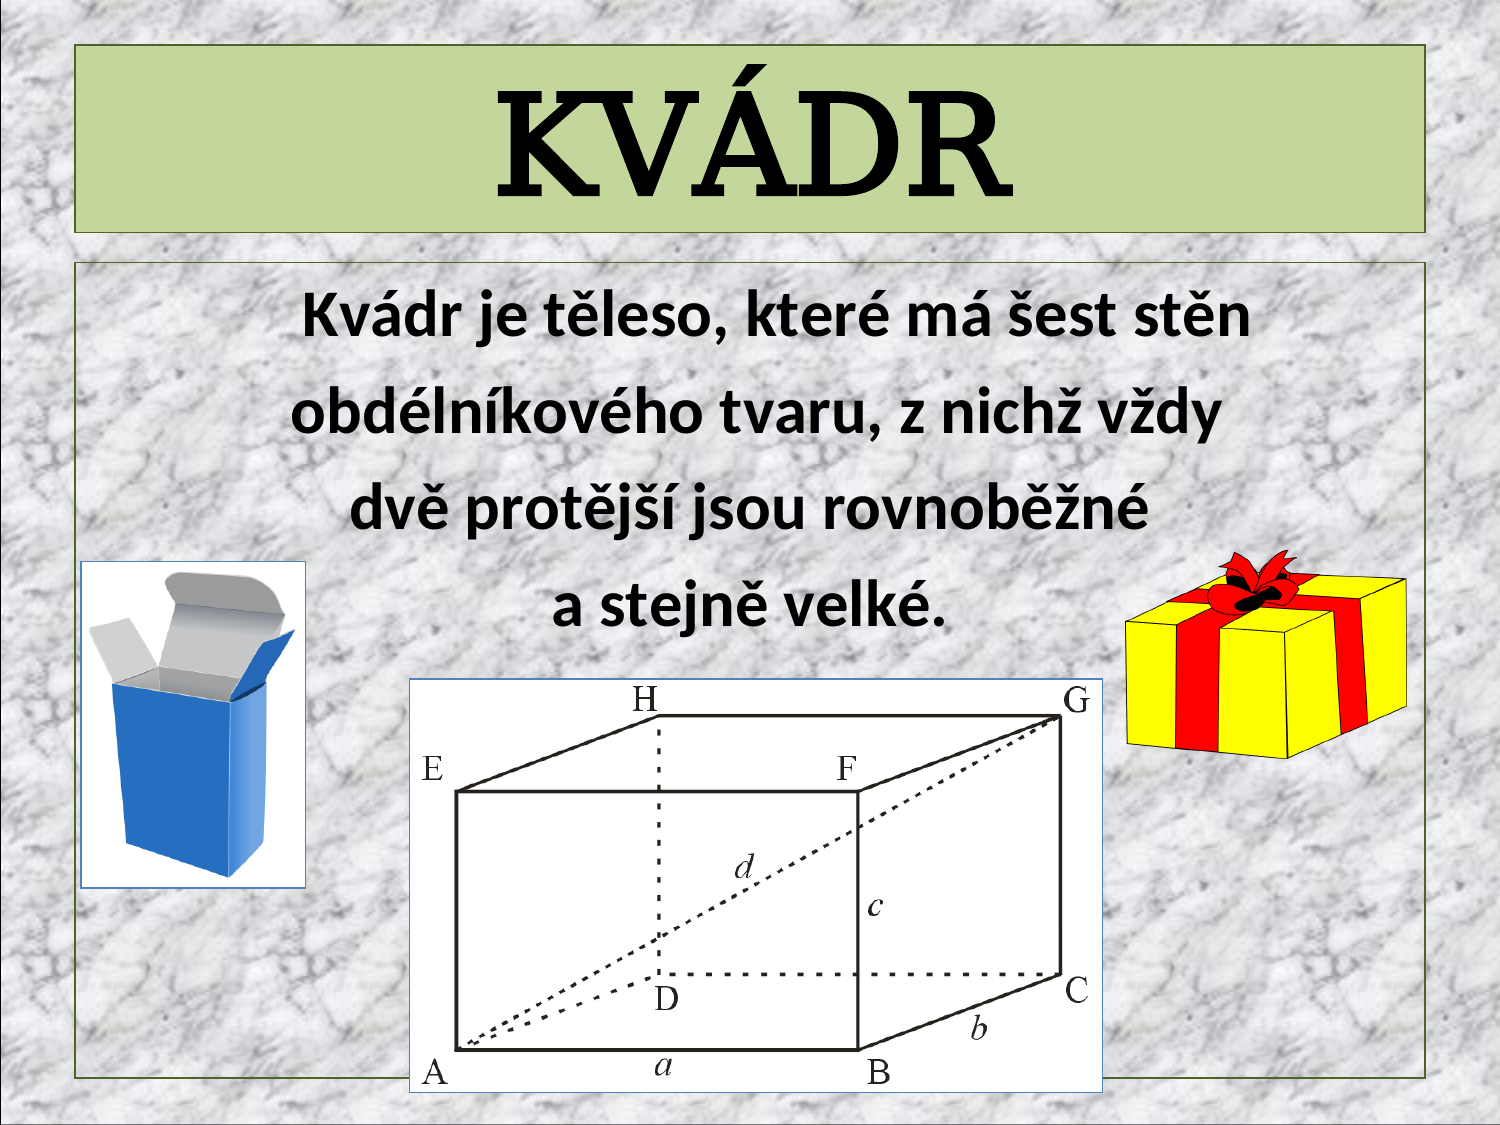

# KVÁDR
	Kvádr je těleso, které má šest stěn
 obdélníkového tvaru, z nichž vždy
 dvě protější jsou rovnoběžné
a stejně velké.